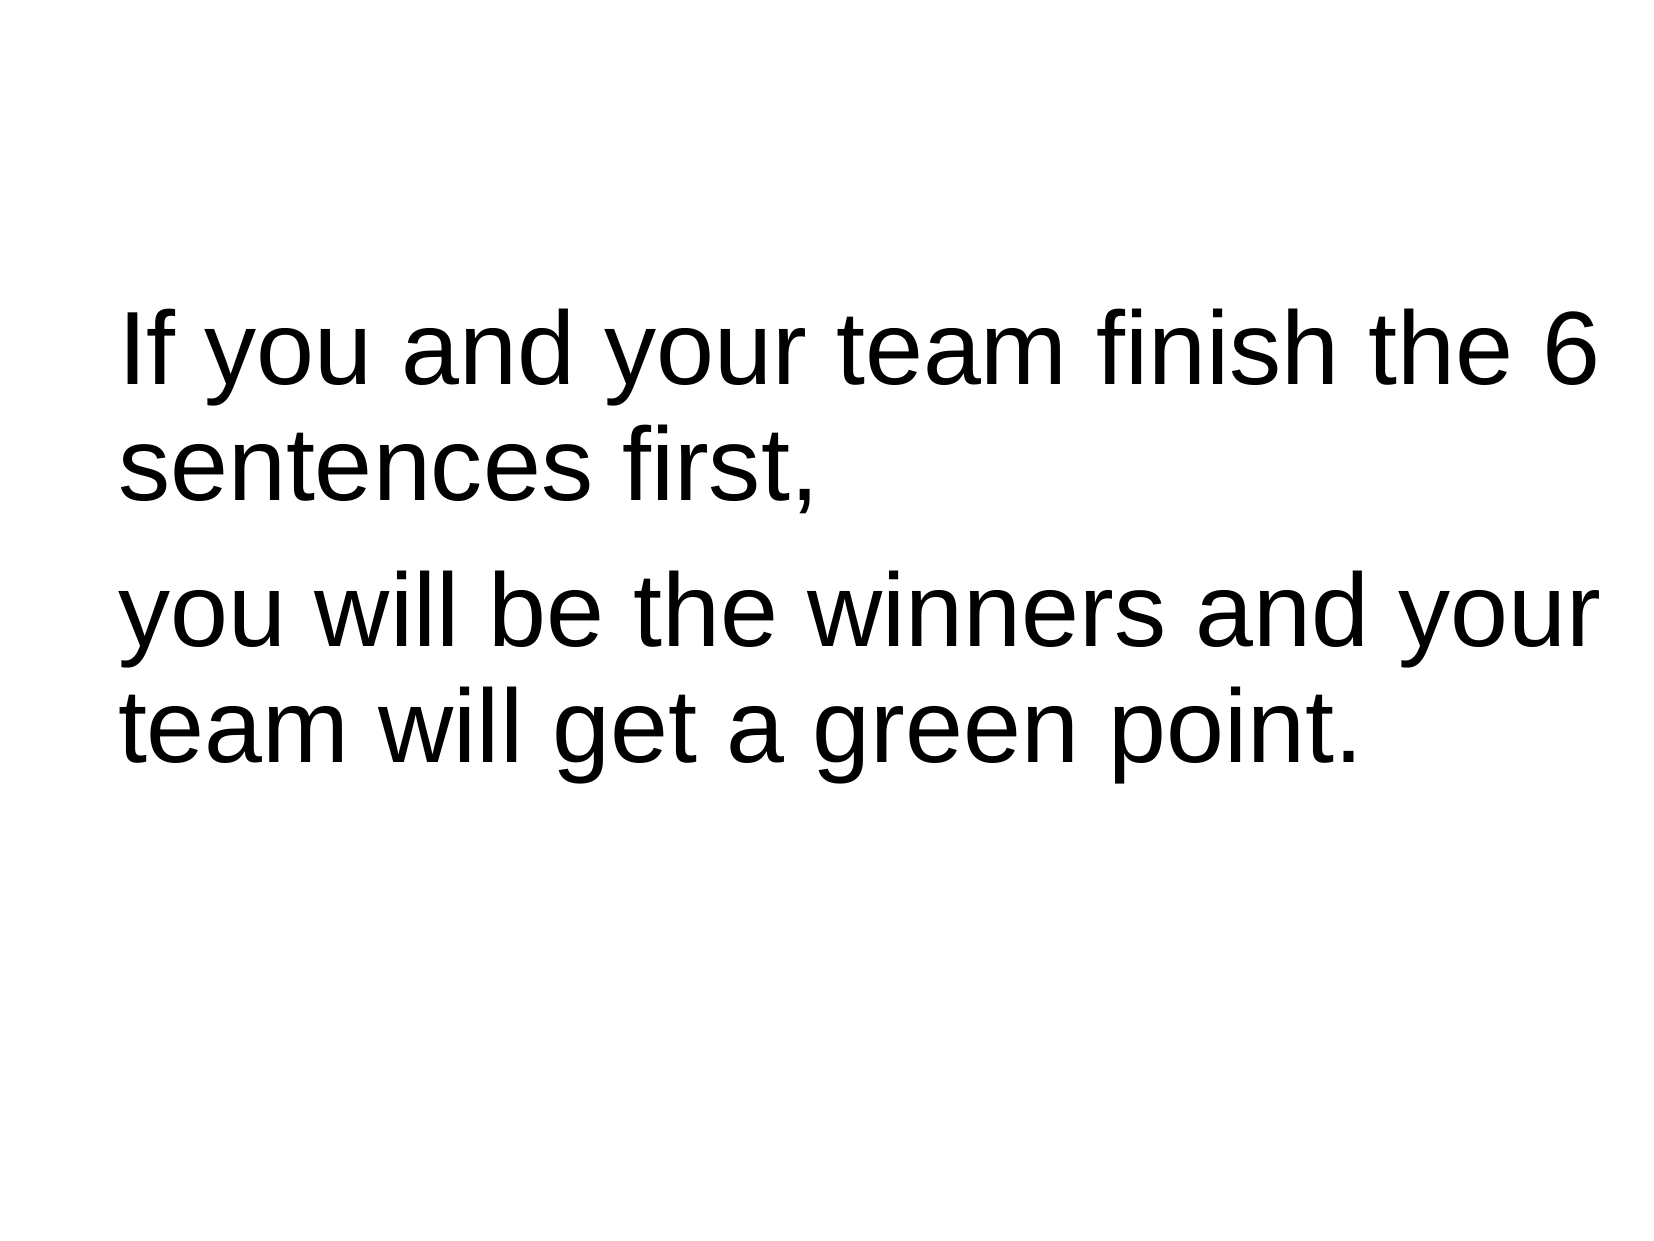

#
If you and your team finish the 6 sentences first,
you will be the winners and your team will get a green point.